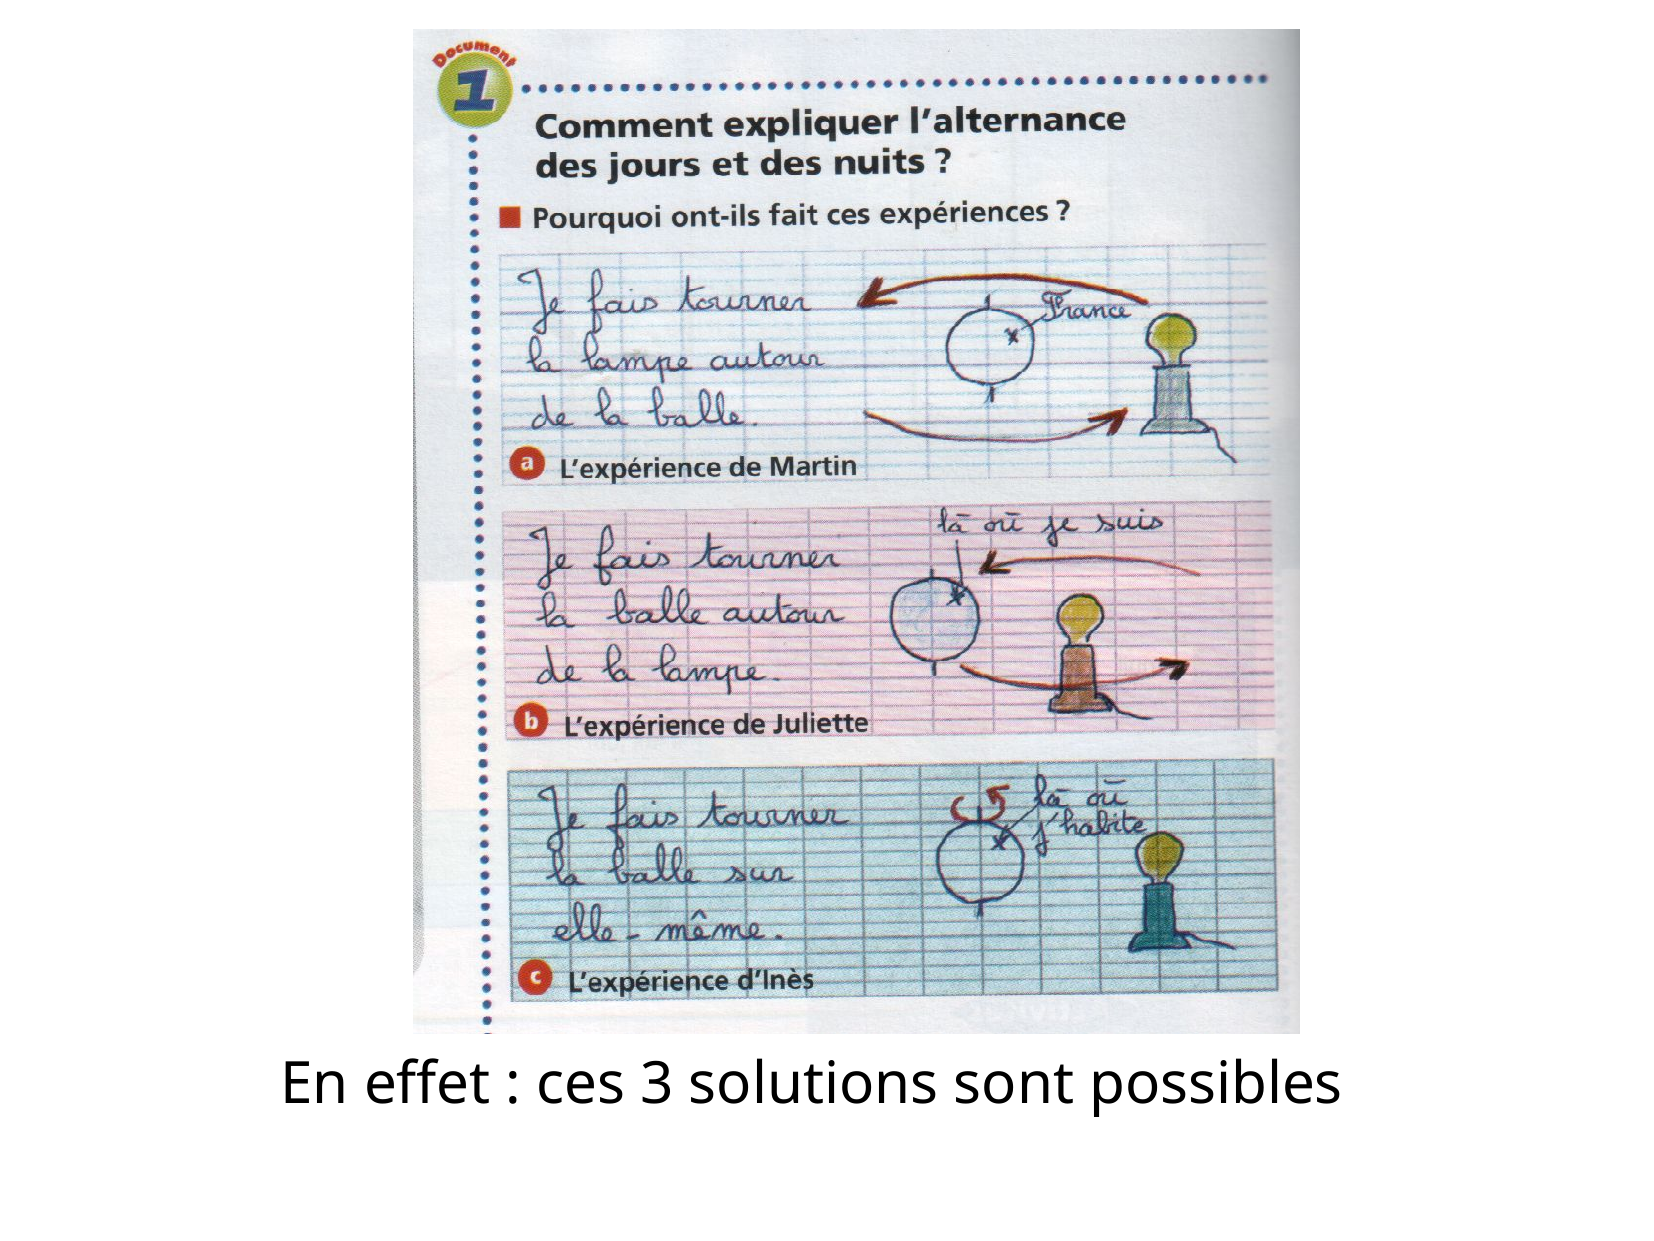

En effet : ces 3 solutions sont possibles